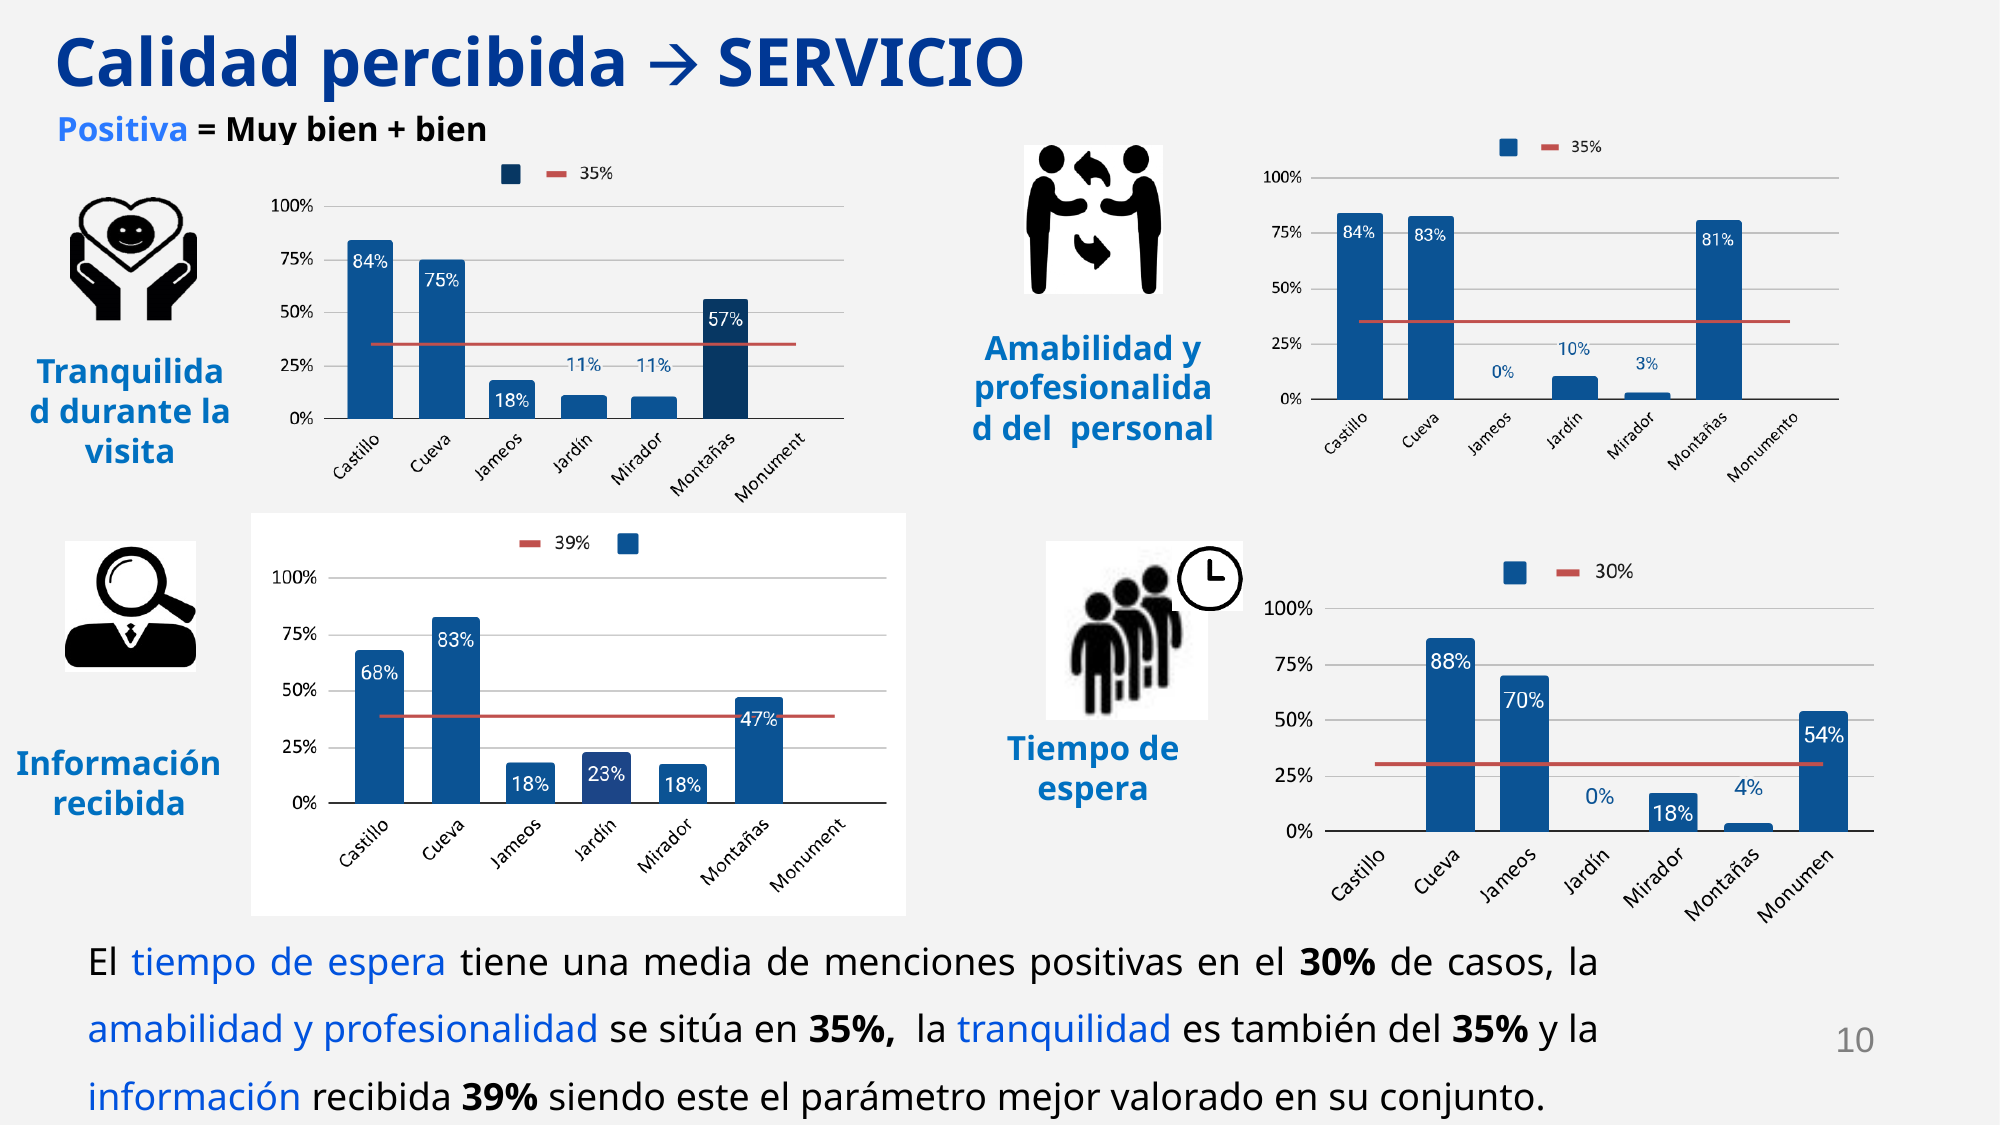

Calidad percibida 🡪 SERVICIO
Positiva = Muy bien + bien
Amabilidad y profesionalidad del personal
Tranquilidad durante la visita
Tiempo de espera
Información recibida
El tiempo de espera tiene una media de menciones positivas en el 30% de casos, la amabilidad y profesionalidad se sitúa en 35%, la tranquilidad es también del 35% y la información recibida 39% siendo este el parámetro mejor valorado en su conjunto.